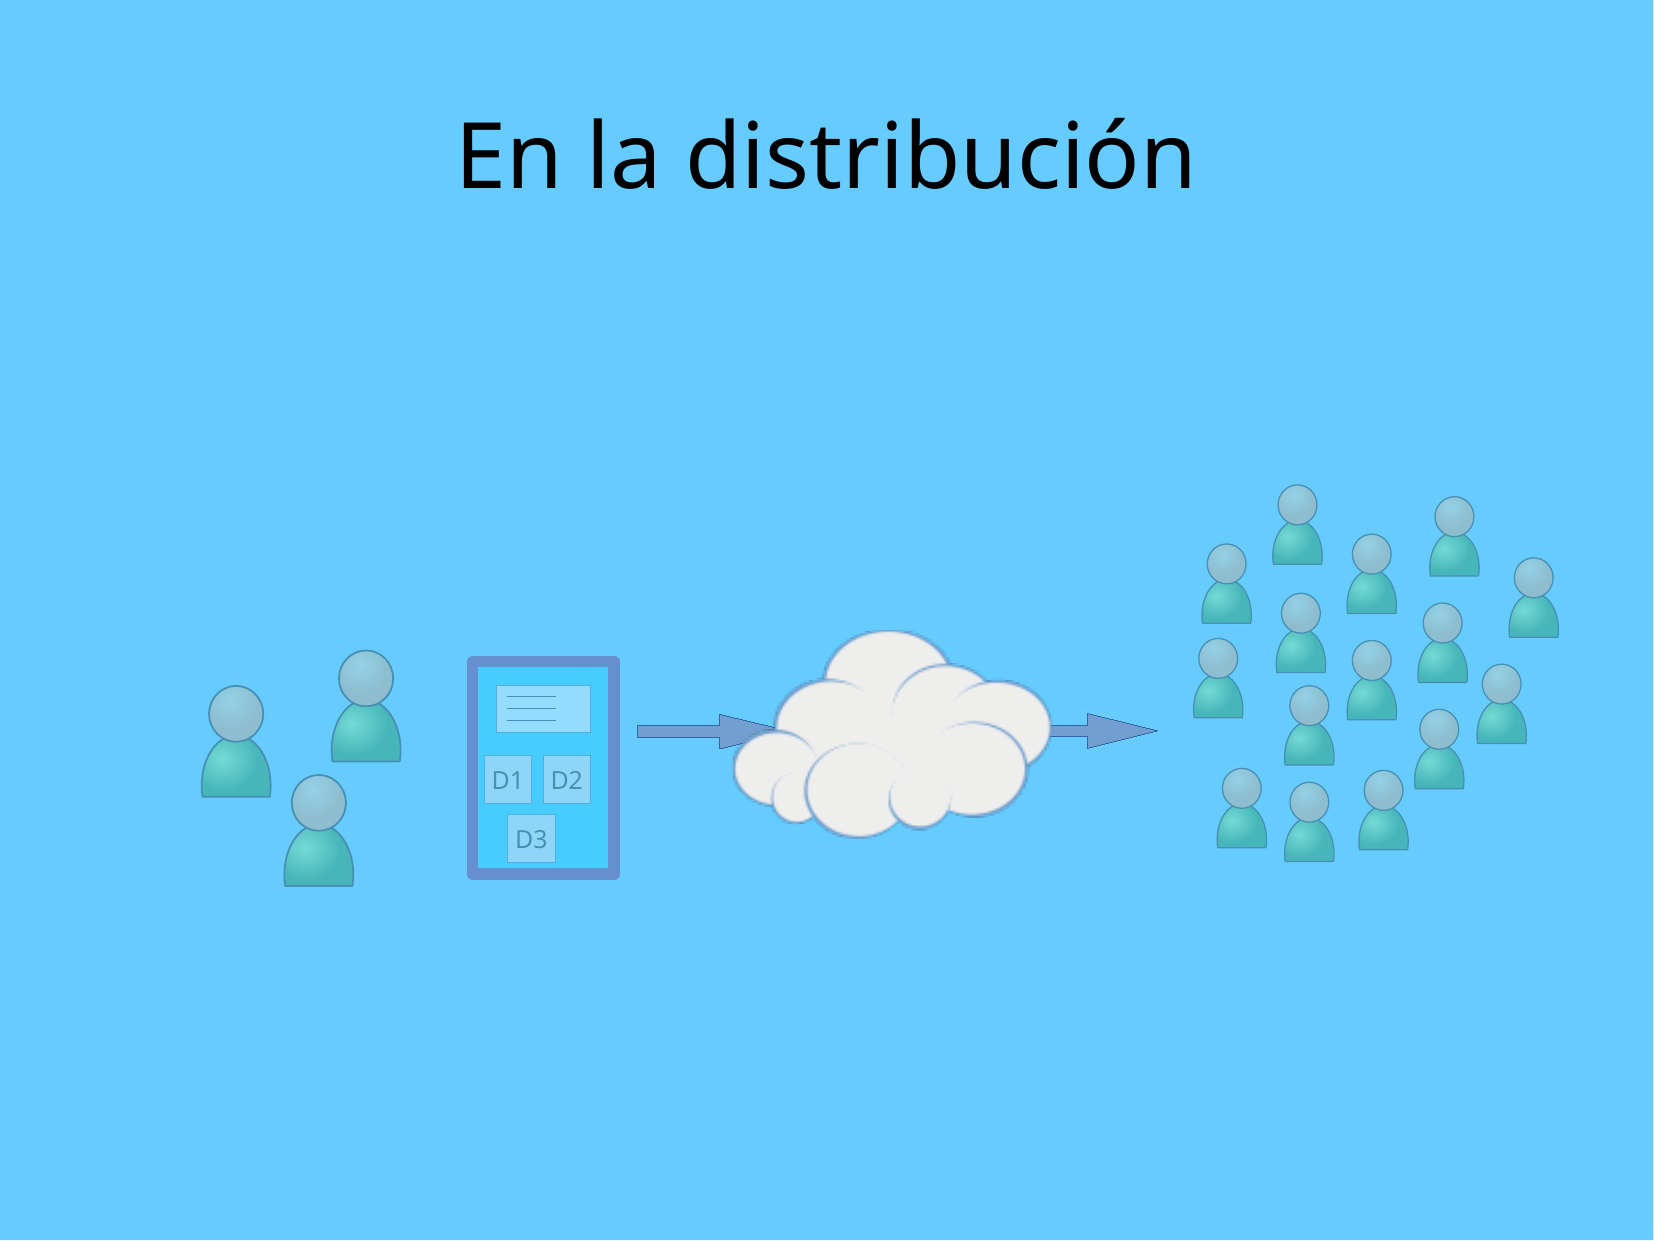

# En la distribución
D1
D2
D3